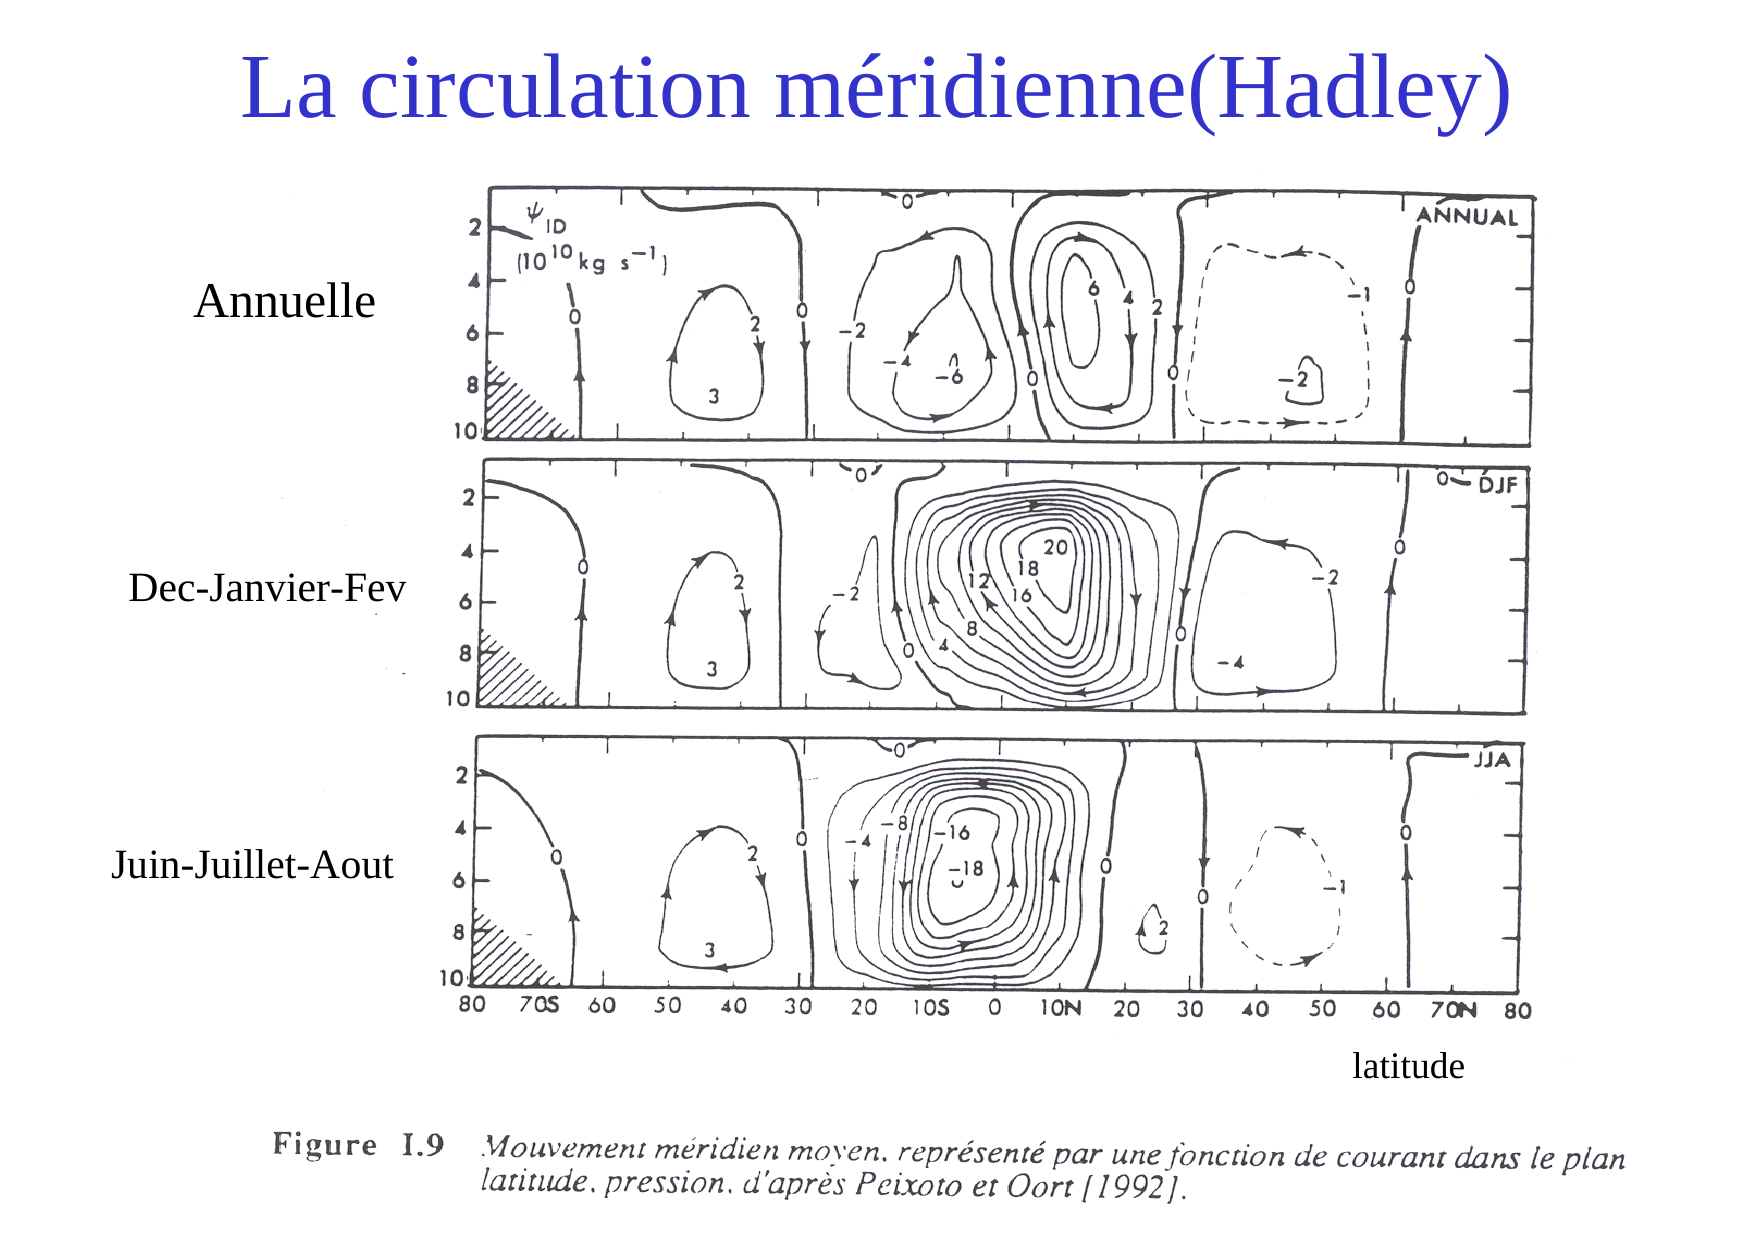

# La circulation méridienne(Hadley)
Annuelle
Dec-Janvier-Fev
Juin-Juillet-Aout
latitude